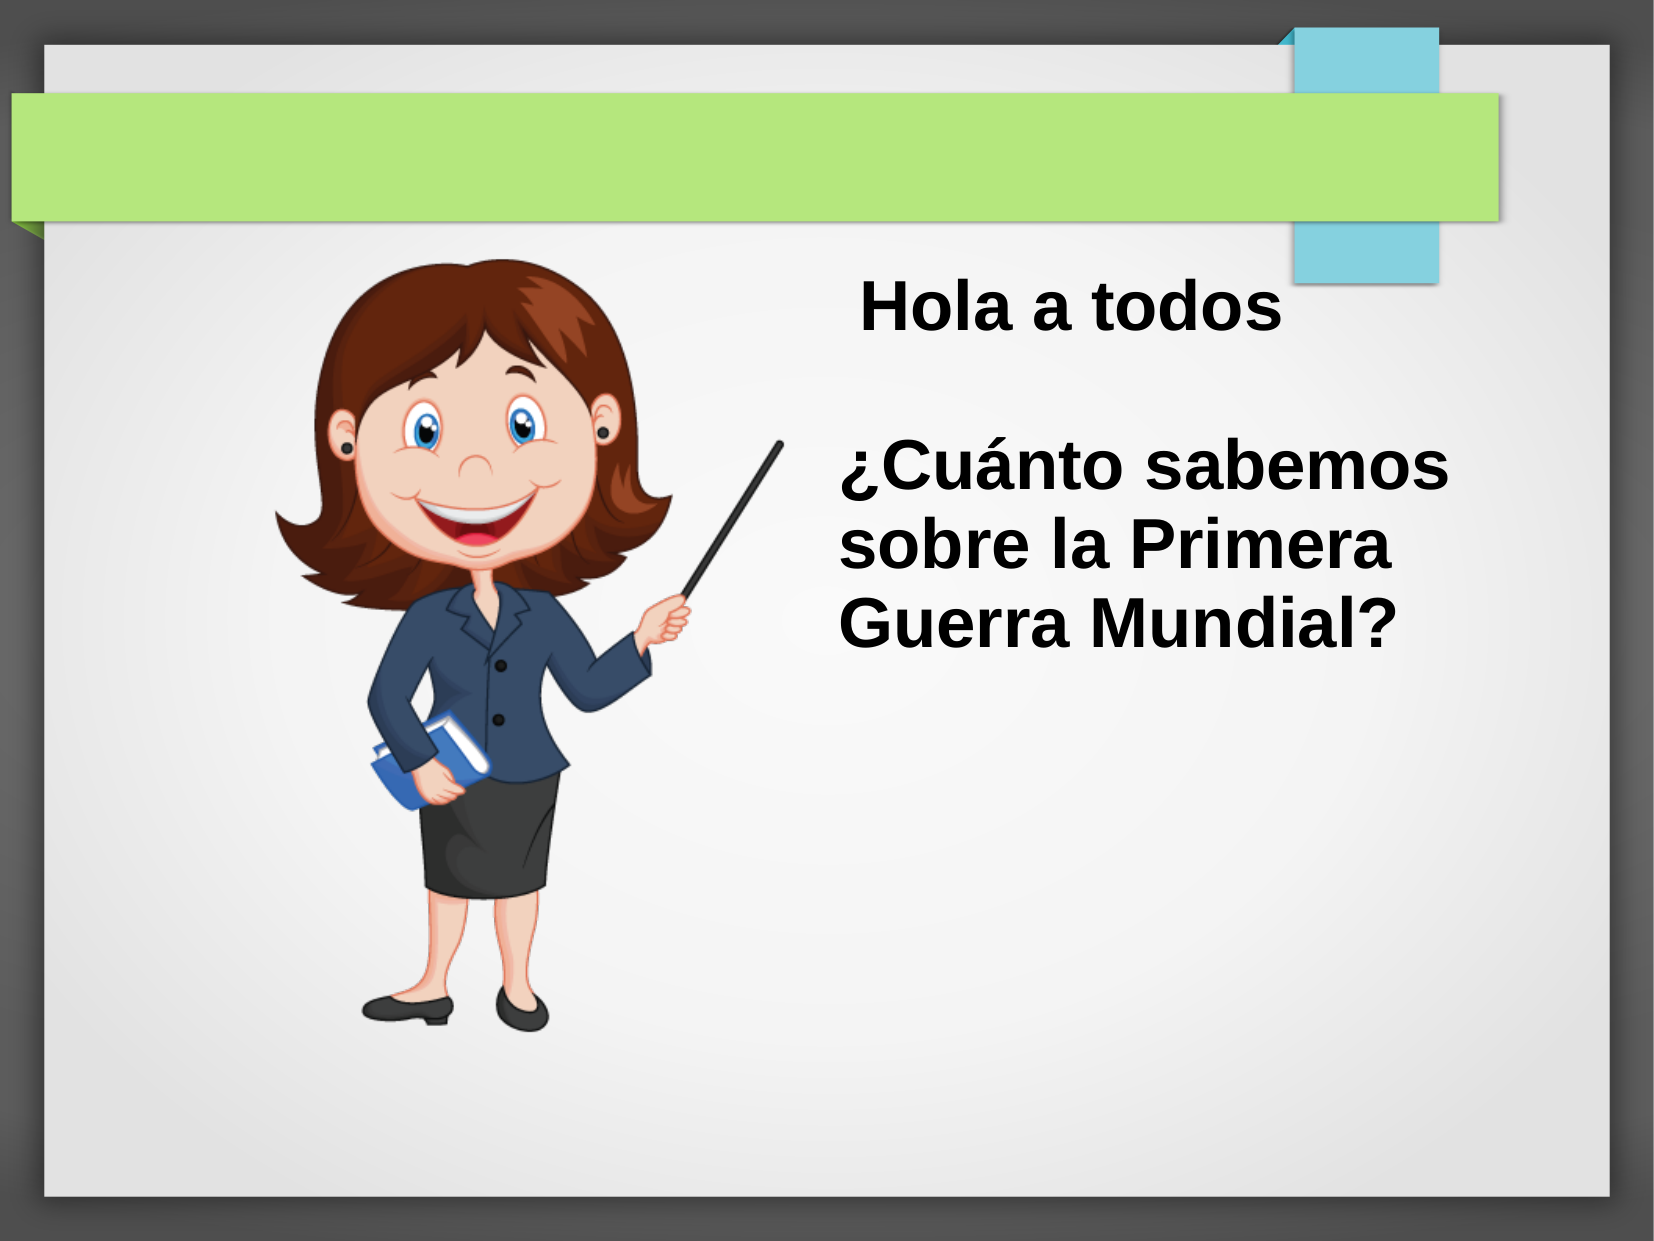

# Hola a todos ¿Cuánto sabemos sobre la Primera Guerra Mundial?